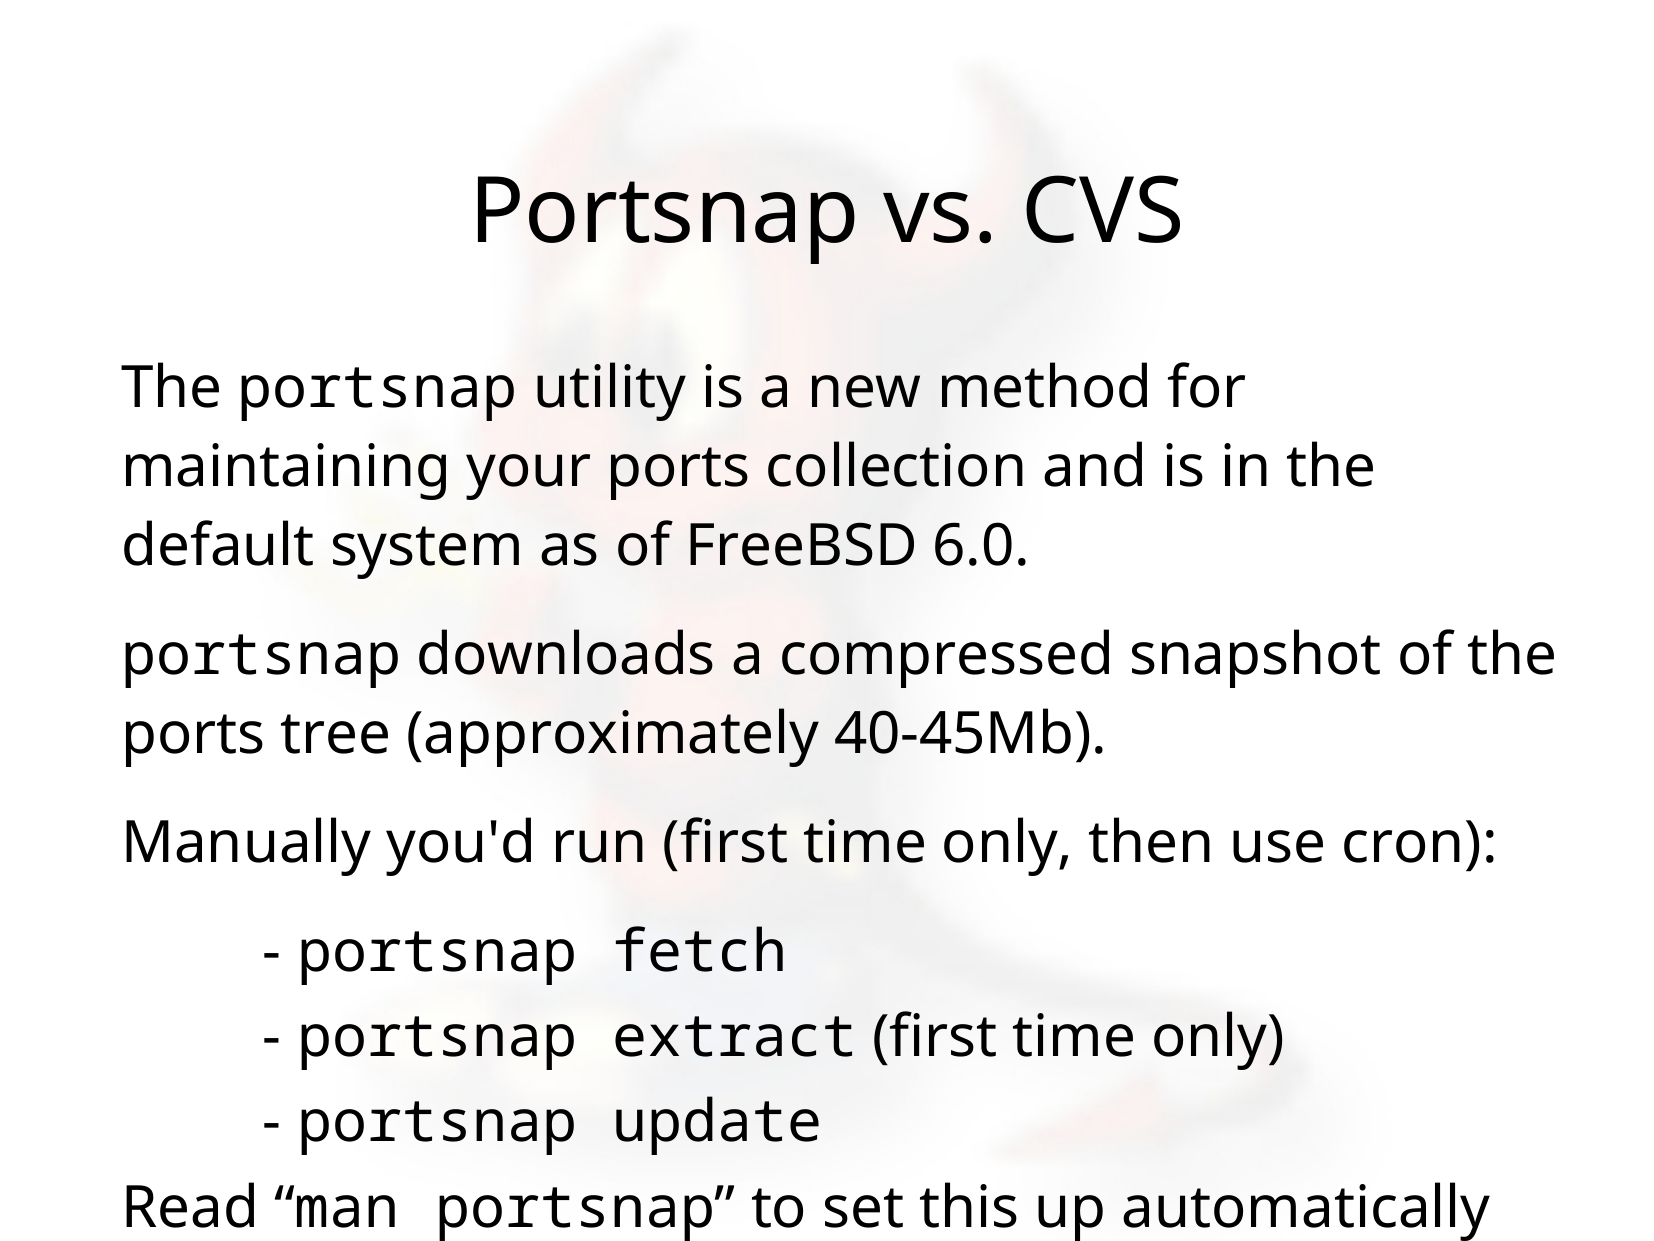

# Portsnap vs. CVS
The portsnap utility is a new method for maintaining your ports collection and is in the default system as of FreeBSD 6.0.
portsnap downloads a compressed snapshot of the ports tree (approximately 40-45Mb).
Manually you'd run (first time only, then use cron):
- portsnap fetch
- portsnap extract (first time only)
- portsnap update
Read “man portsnap” to set this up automatically using cron.